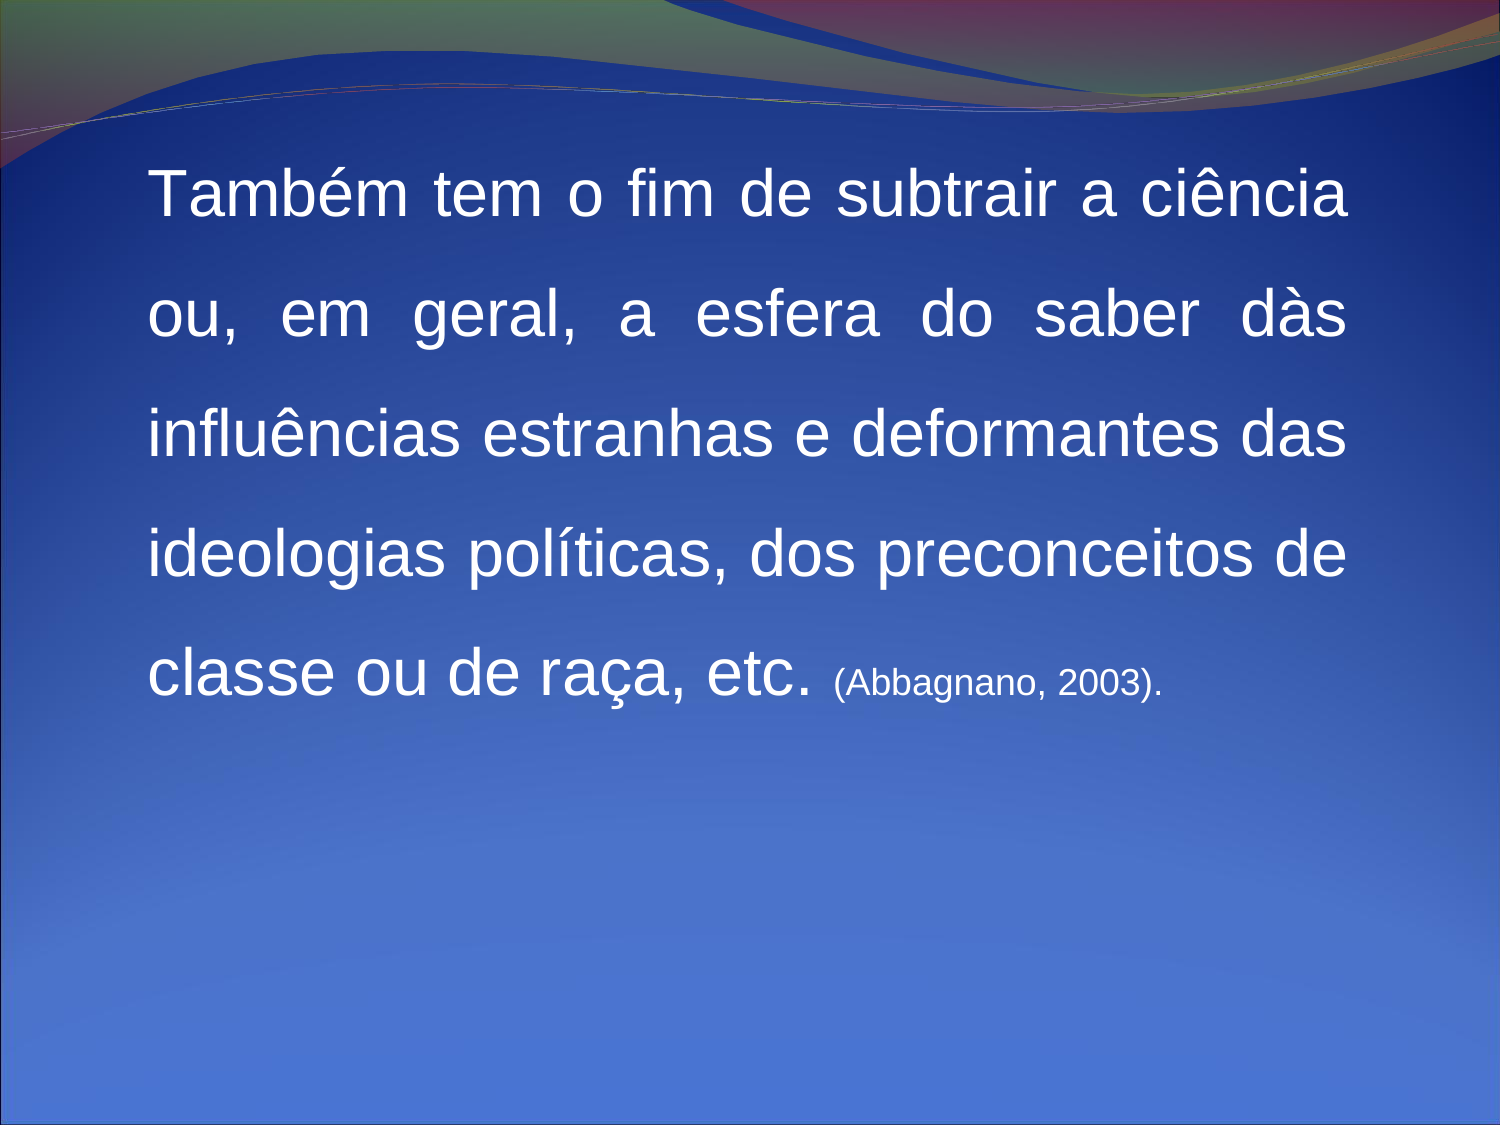

Também tem o fim de subtrair a ciência ou, em geral, a esfera do saber dàs influências estranhas e deformantes das ideologias políticas, dos preconceitos de classe ou de raça, etc. (Abbagnano, 2003).